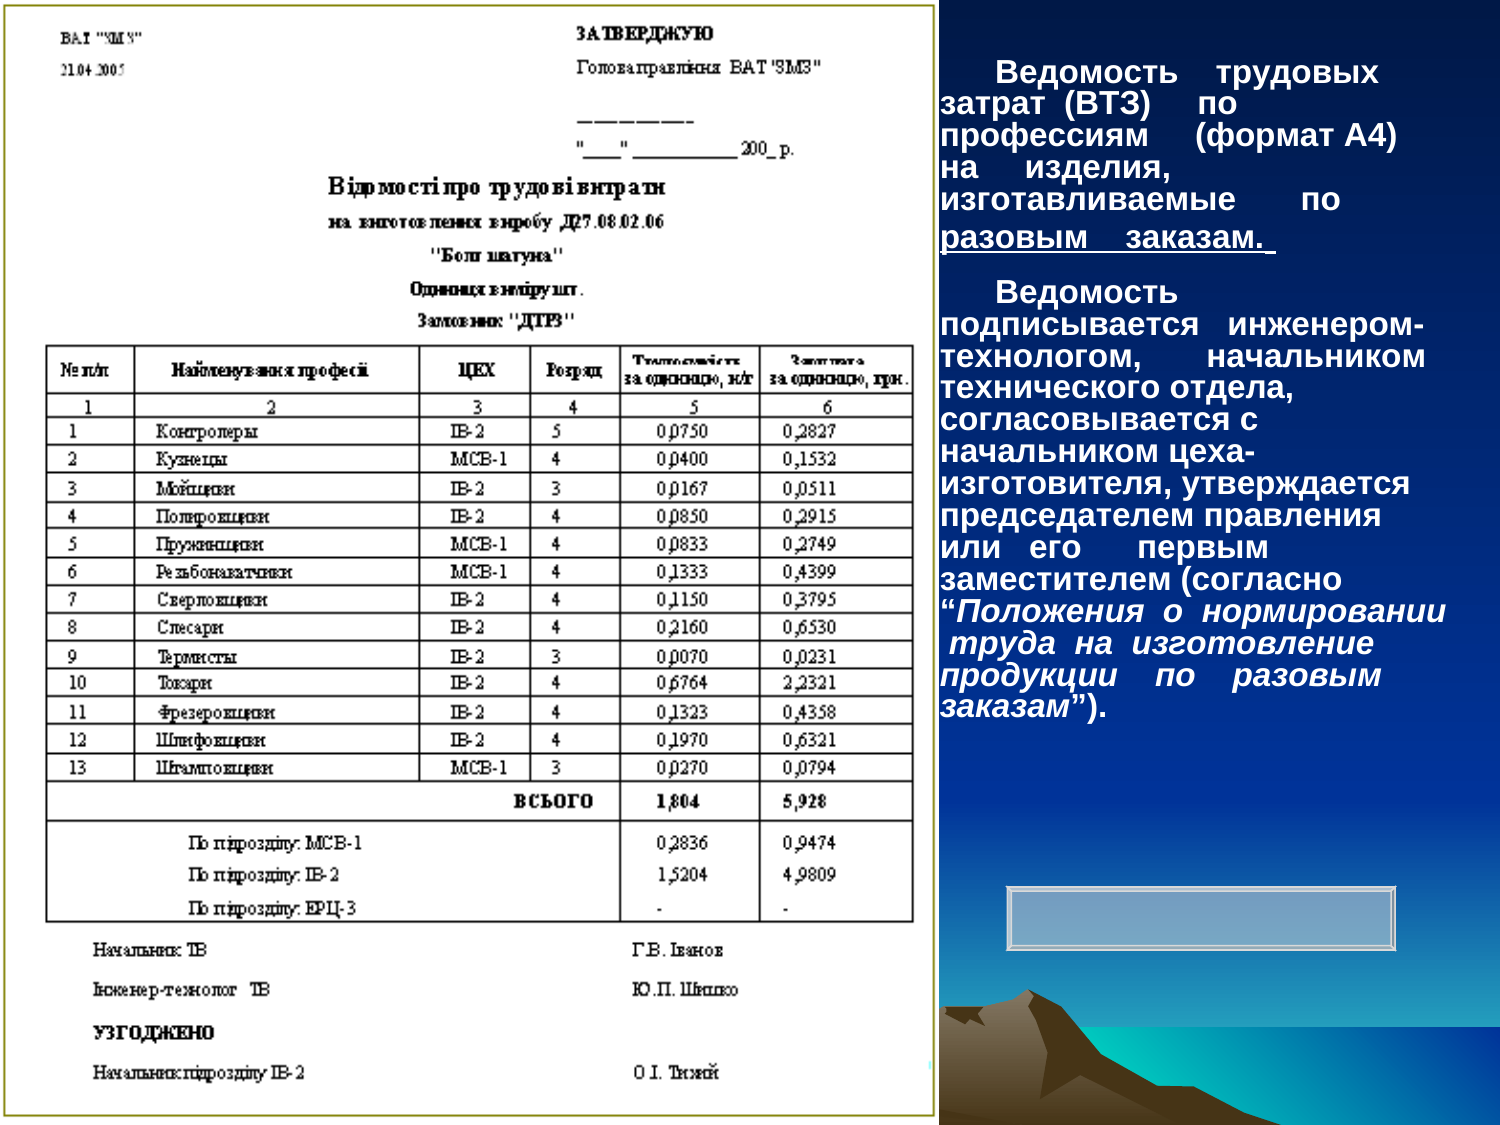

Ведомость трудовых затрат (ВТЗ) по профессиям (формат А4) на изделия, изготавливаемые по разовым заказам.
 Ведомость подписывается инженером-технологом, начальником технического отдела, согласовывается с начальником цеха-изготовителя, утверждается председателем правления или его первым заместителем (согласно “Положения о нормировании труда на изготовление продукции по разовым заказам”).